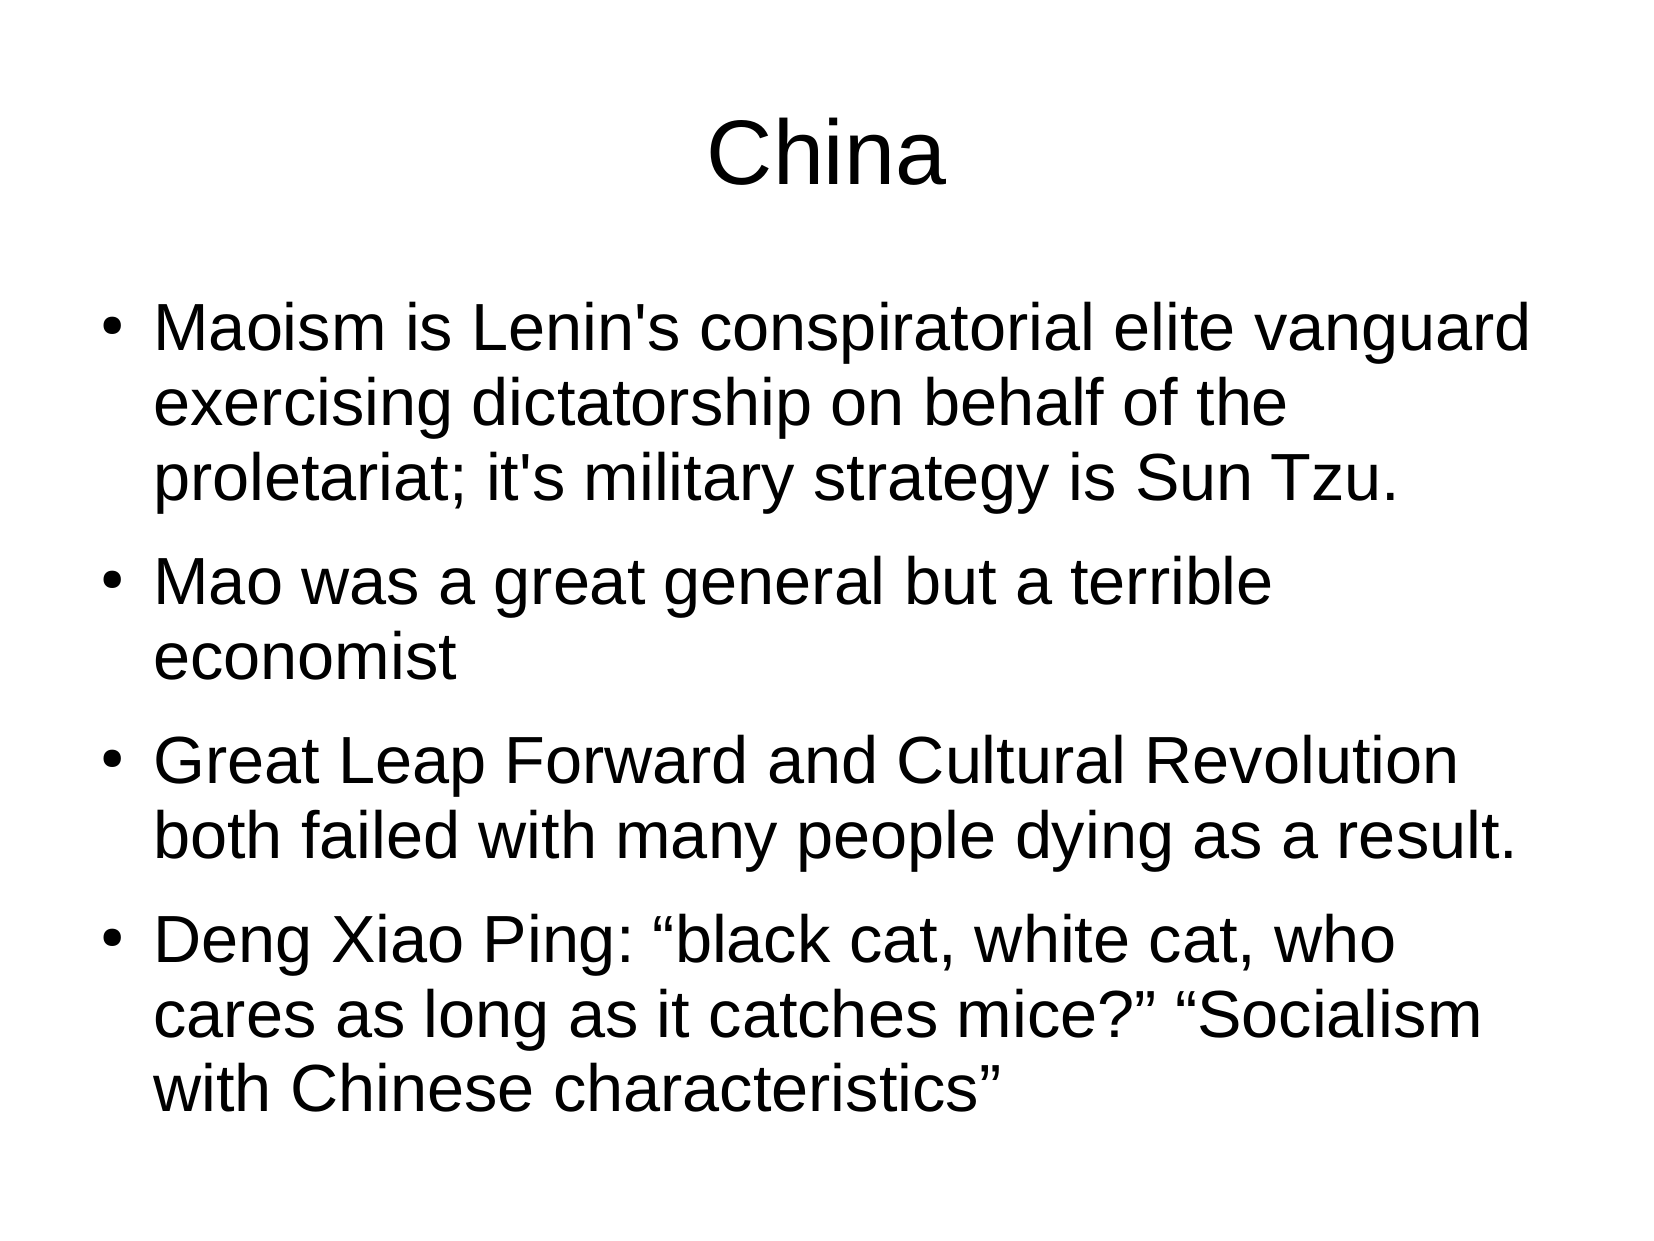

# China
Maoism is Lenin's conspiratorial elite vanguard exercising dictatorship on behalf of the proletariat; it's military strategy is Sun Tzu.
Mao was a great general but a terrible economist
Great Leap Forward and Cultural Revolution both failed with many people dying as a result.
Deng Xiao Ping: “black cat, white cat, who cares as long as it catches mice?” “Socialism with Chinese characteristics”